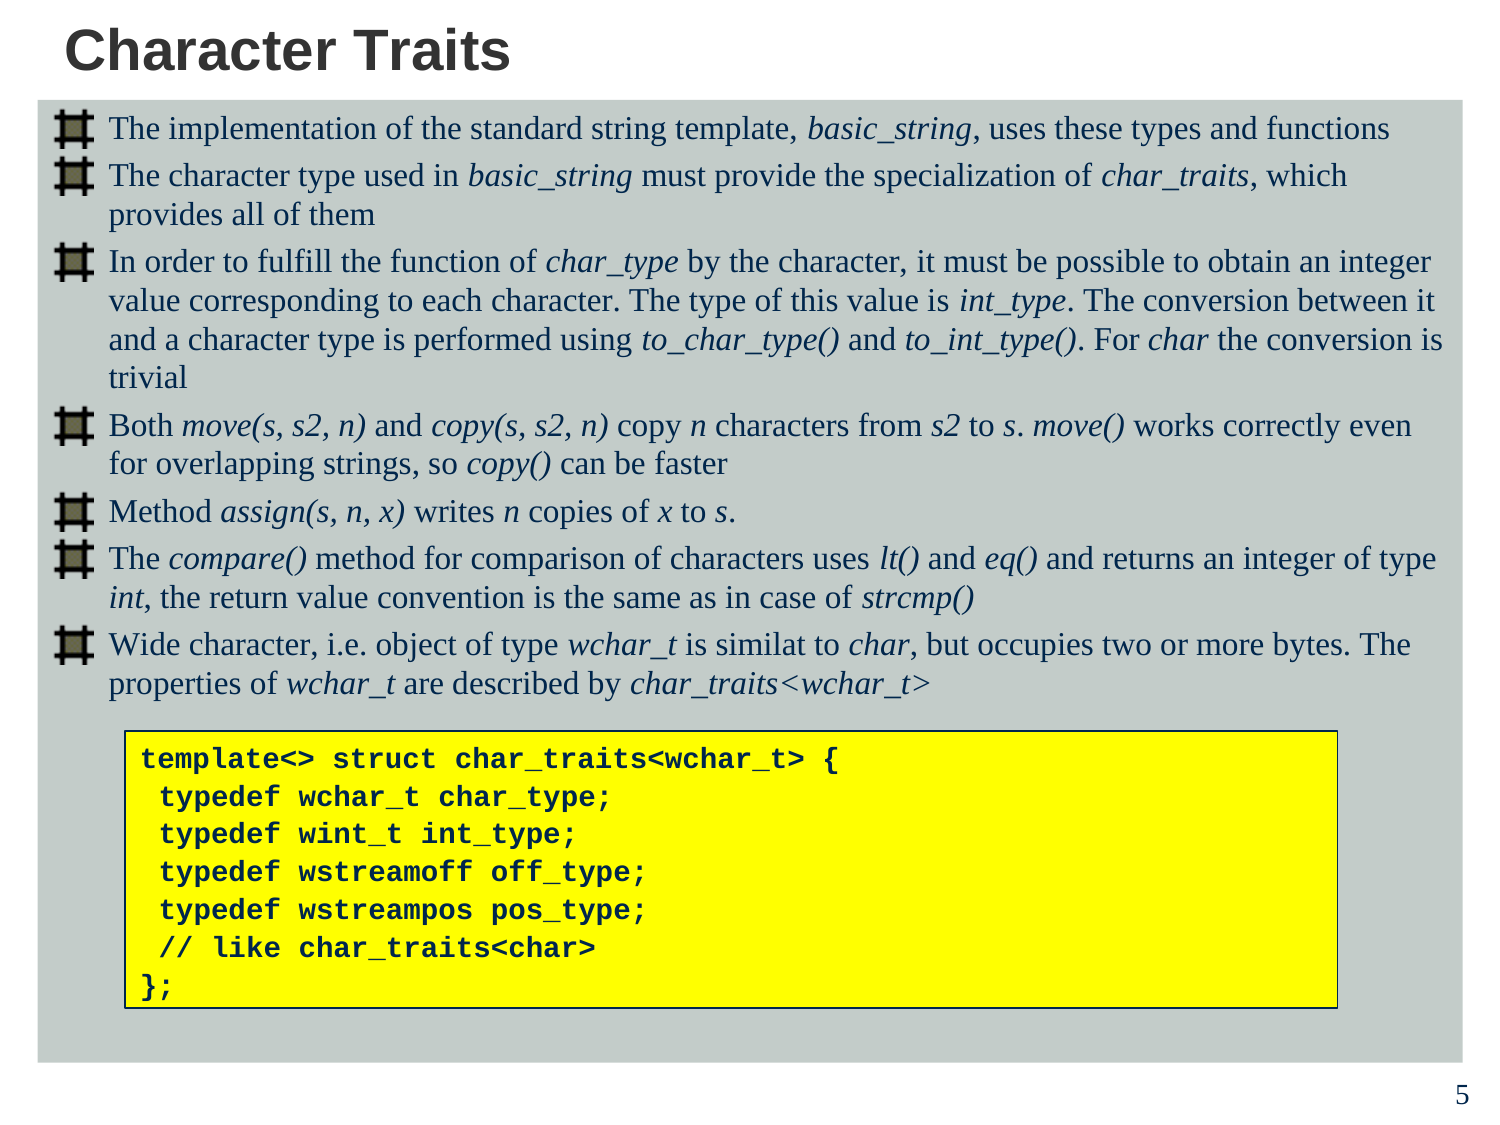

# Character Traits
The implementation of the standard string template, basic_string, uses these types and functions
The character type used in basic_string must provide the specialization of char_traits, which provides all of them
In order to fulfill the function of char_type by the character, it must be possible to obtain an integer value corresponding to each character. The type of this value is int_type. The conversion between it and a character type is performed using to_char_type() and to_int_type(). For char the conversion is trivial
Both move(s, s2, n) and copy(s, s2, n) copy n characters from s2 to s. move() works correctly even for overlapping strings, so copy() can be faster
Method assign(s, n, x) writes n copies of x to s.
The compare() method for comparison of characters uses lt() and eq() and returns an integer of type int, the return value convention is the same as in case of strcmp()
Wide character, i.e. object of type wchar_t is similat to char, but occupies two or more bytes. The properties of wchar_t are described by char_traits<wchar_t>
template<> struct char_traits<wchar_t> {
	typedef wchar_t char_type;
	typedef wint_t int_type;
	typedef wstreamoff off_type;
	typedef wstreampos pos_type;
	// like char_traits<char>
};